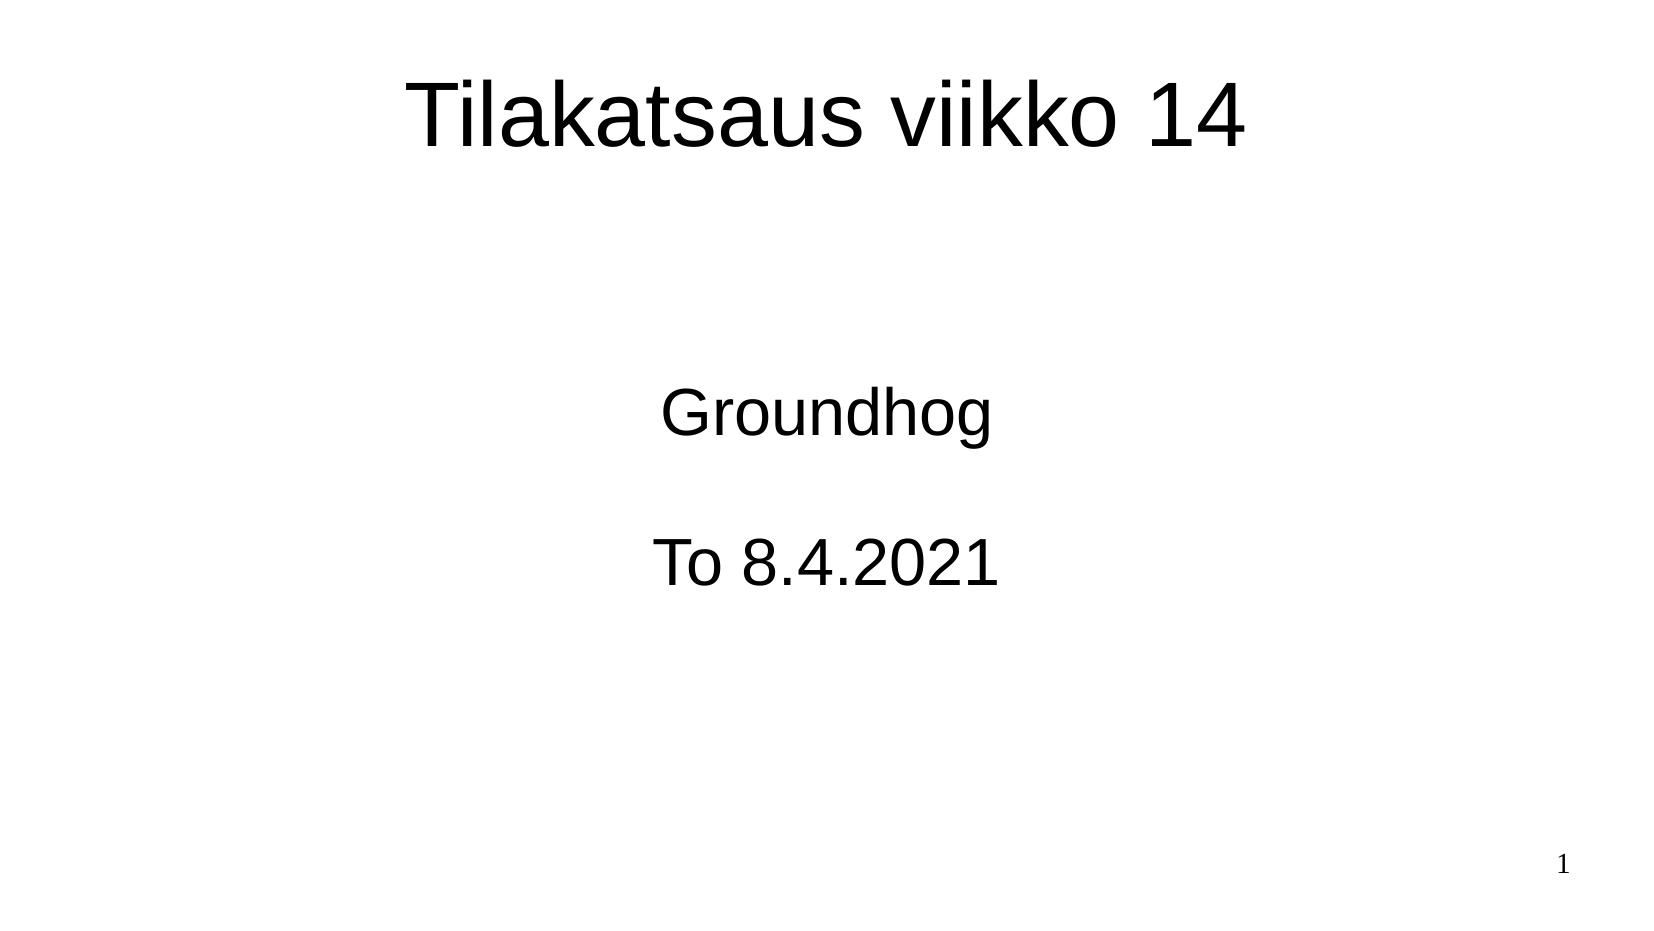

# Tilakatsaus viikko 14
Groundhog
To 8.4.2021
1